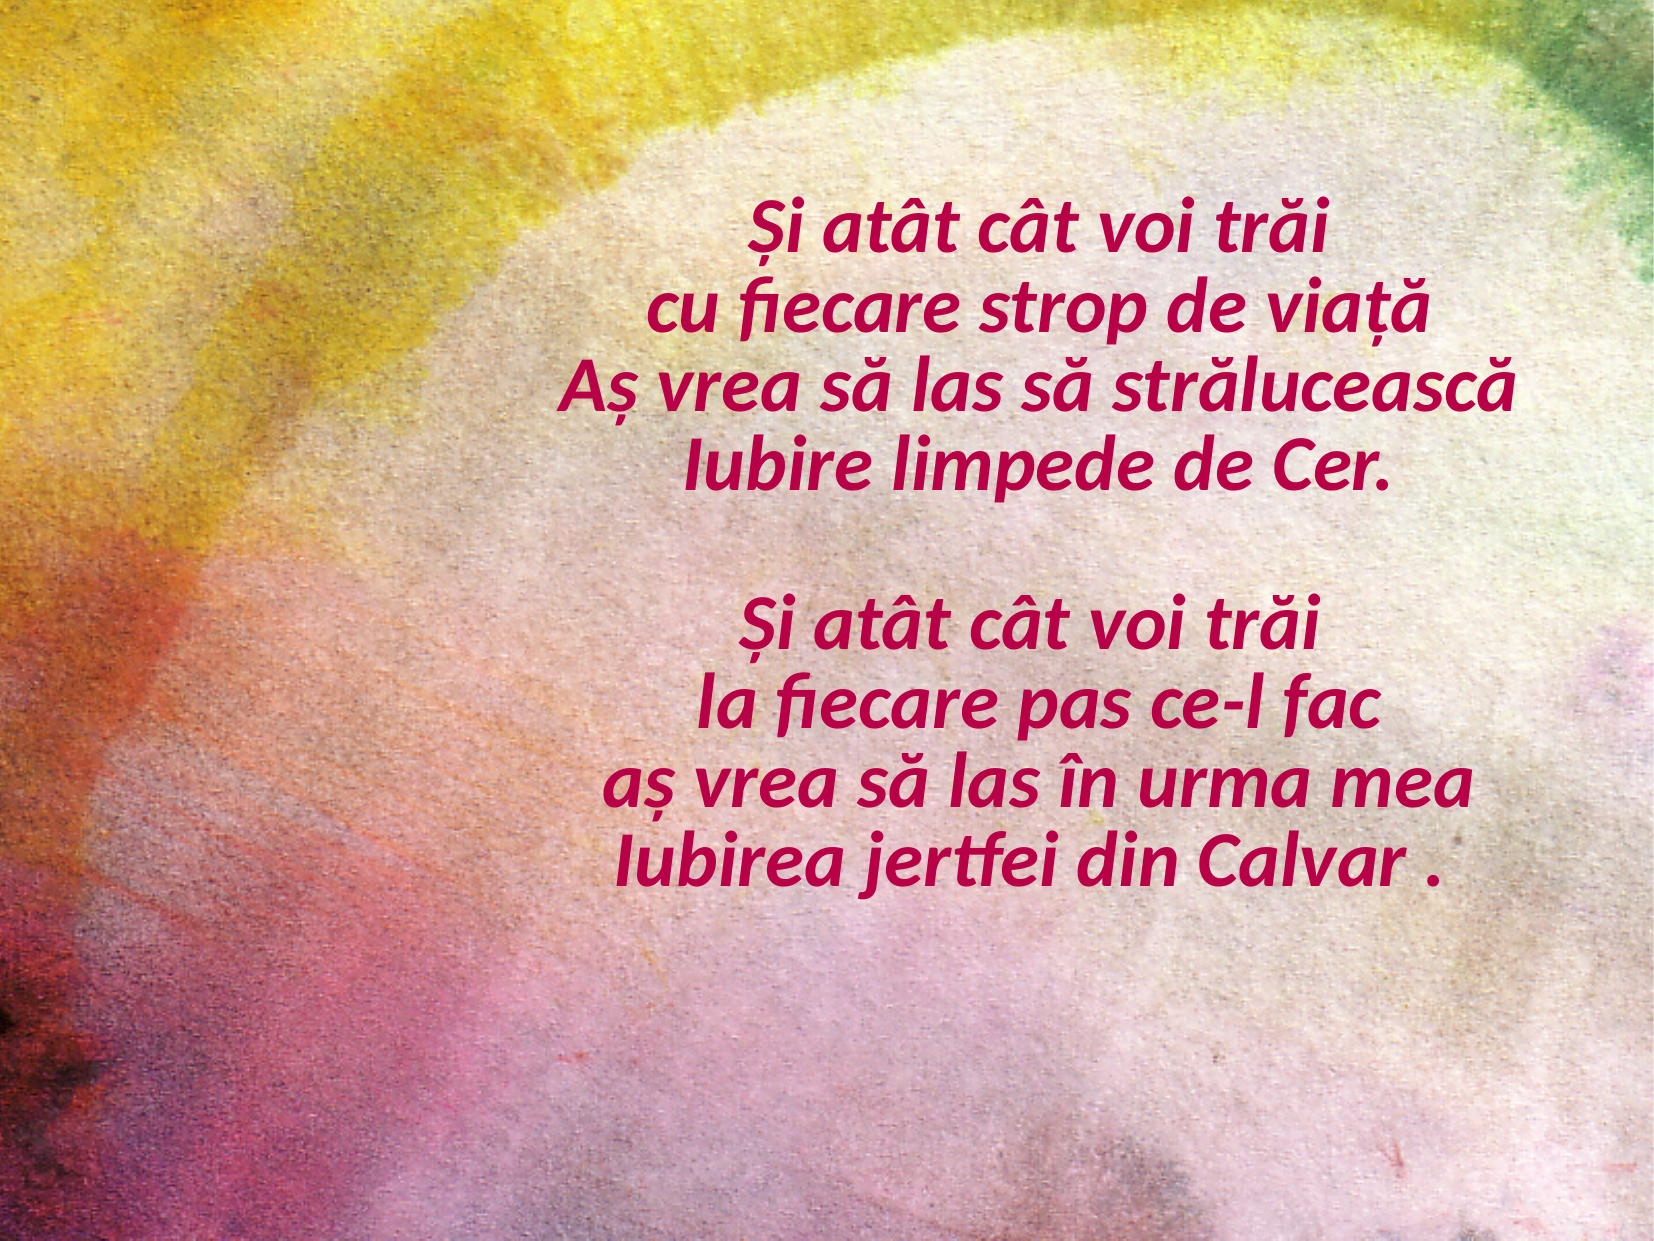

Şi atât cât voi trăi
cu fiecare strop de viaţă
Aş vrea să las să strălucească
Iubire limpede de Cer.
Şi atât cât voi trăi
la fiecare pas ce-l fac
aş vrea să las în urma mea
Iubirea jertfei din Calvar .